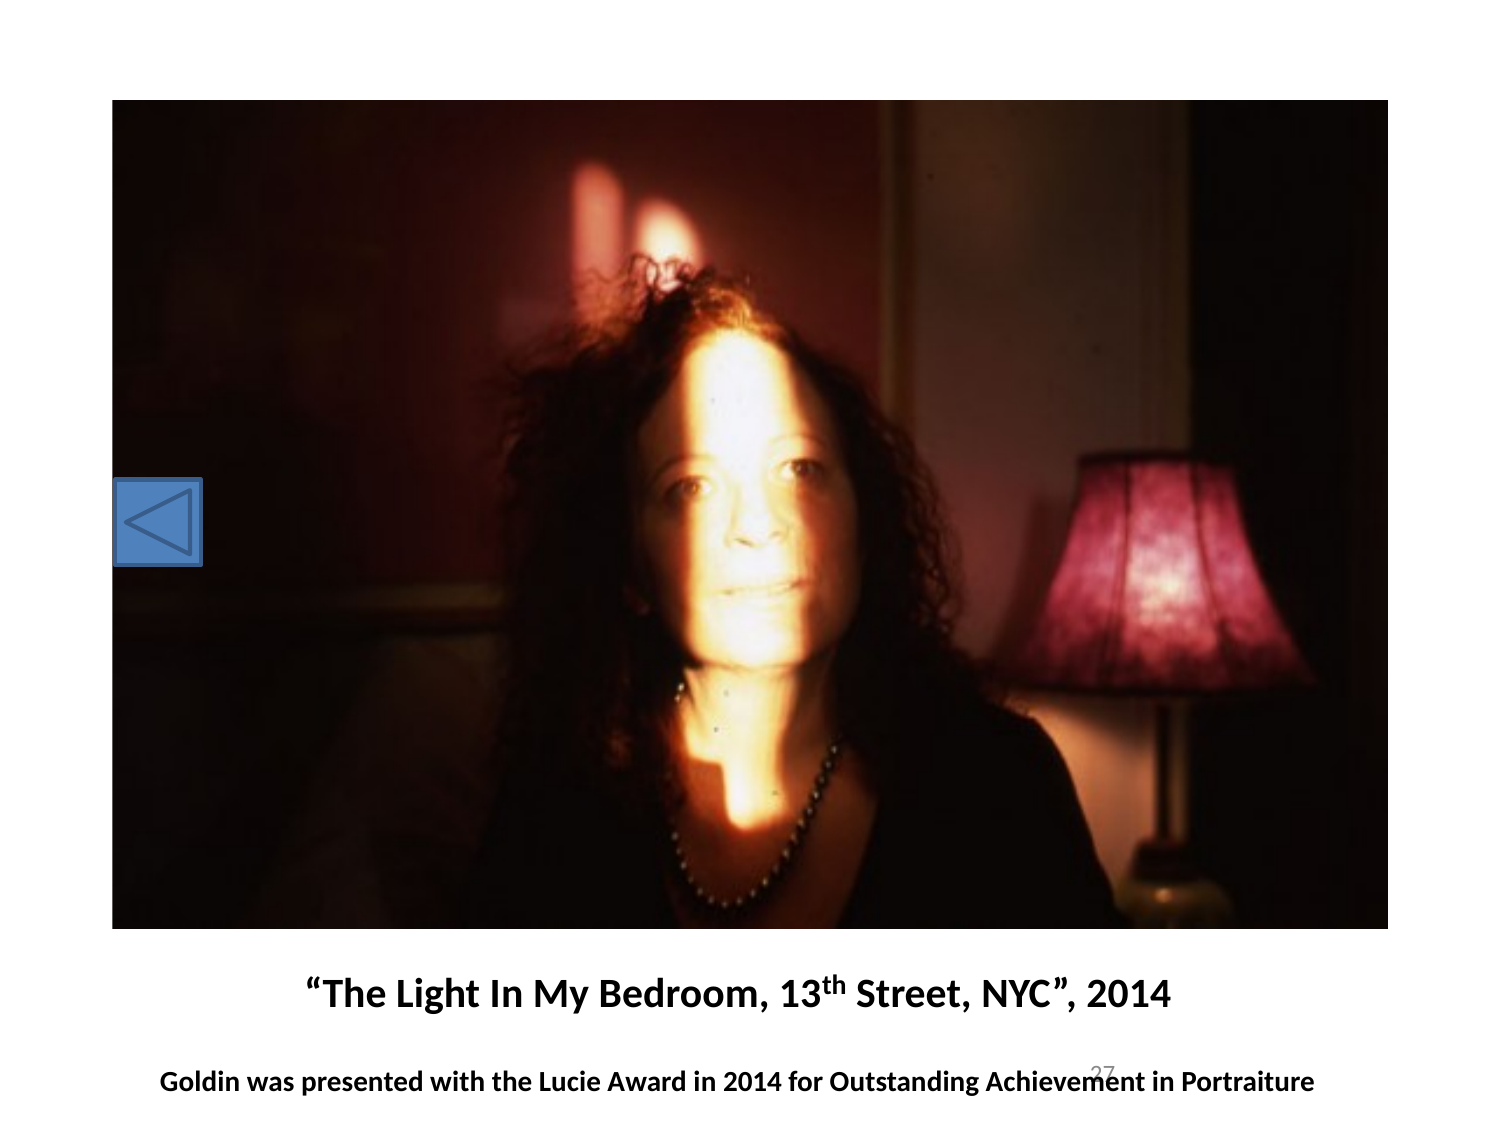

# “The Light In My Bedroom, 13th Street, NYC”, 2014
Goldin was presented with the Lucie Award in 2014 for Outstanding Achievement in Portraiture